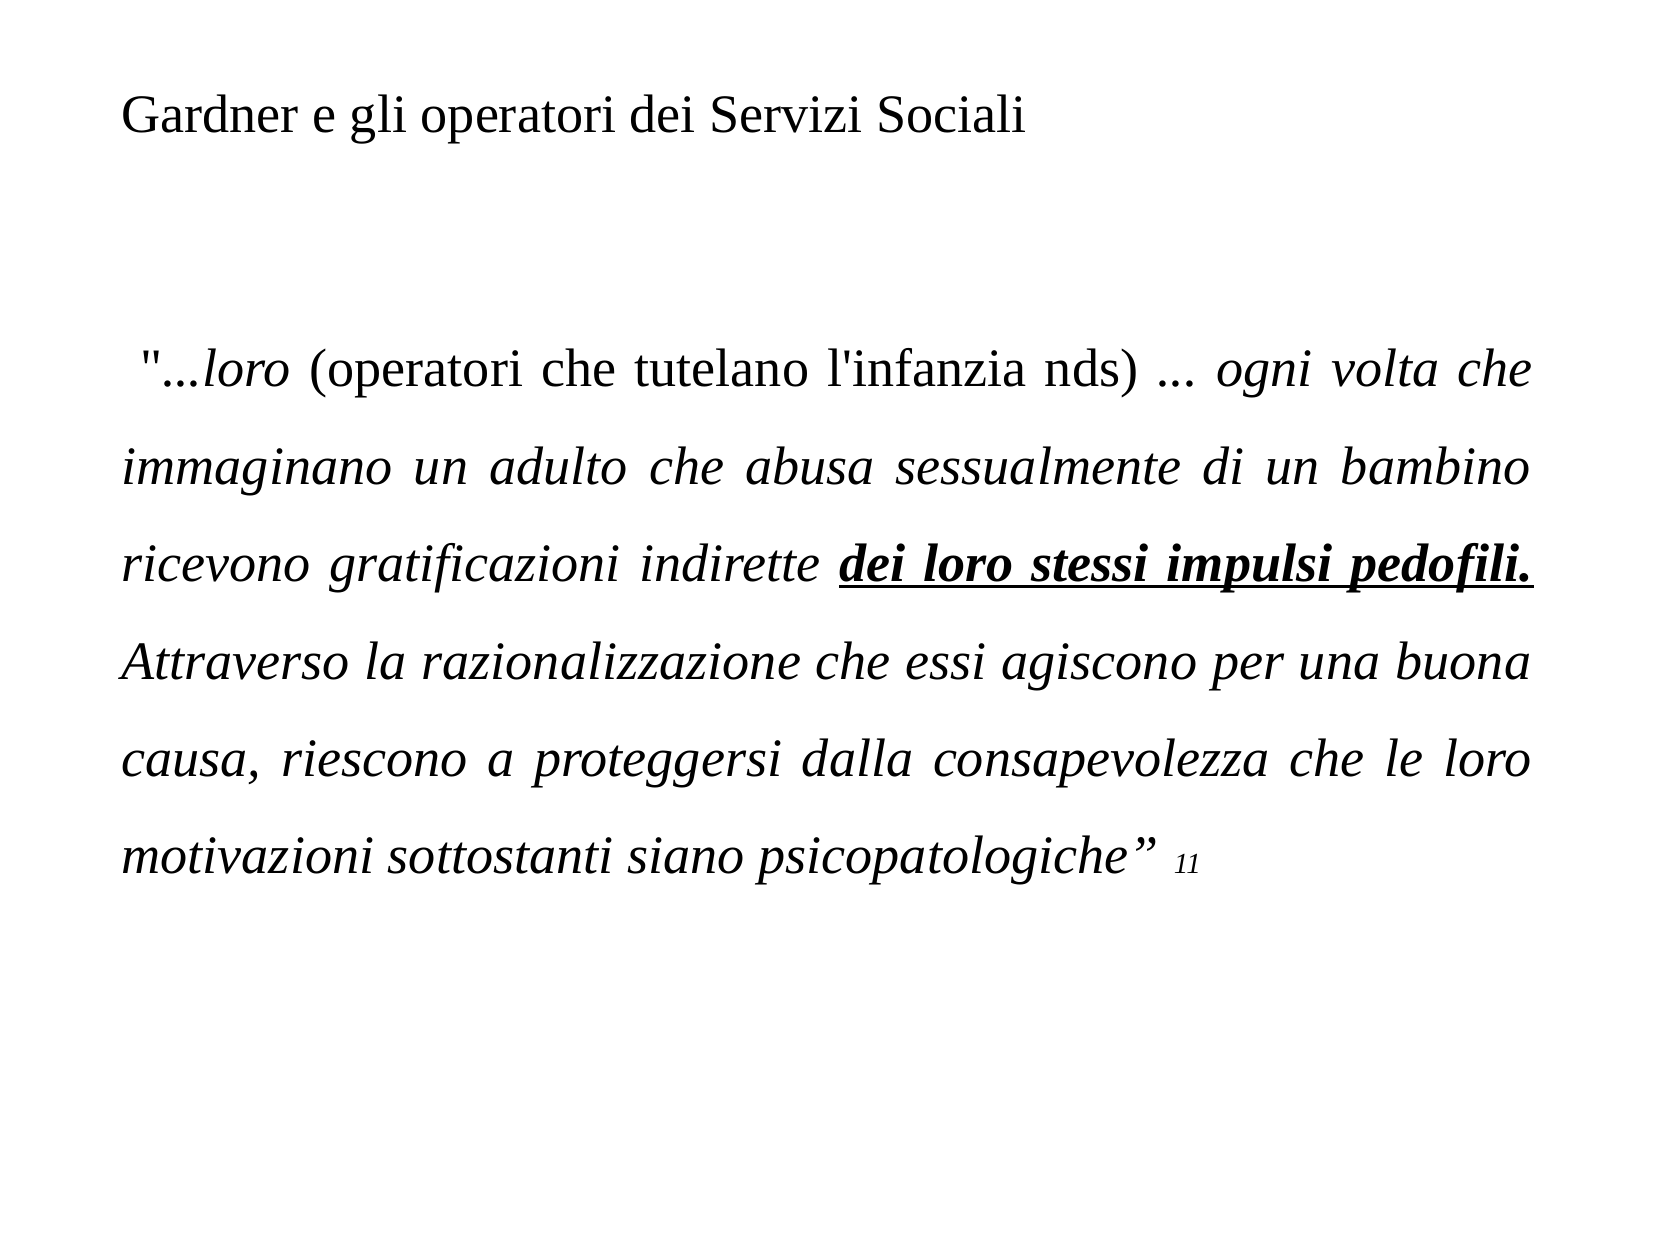

# Gardner e gli operatori dei Servizi Sociali
 "...loro (operatori che tutelano l'infanzia nds) ... ogni volta che immaginano un adulto che abusa sessualmente di un bambino ricevono gratificazioni indirette dei loro stessi impulsi pedofili. Attraverso la razionalizzazione che essi agiscono per una buona causa, riescono a proteggersi dalla consapevolezza che le loro motivazioni sottostanti siano psicopatologiche” 11
11 R. Gardner, L'isteria collettiva dell'abuso sessuale, op. cit., pag. 41